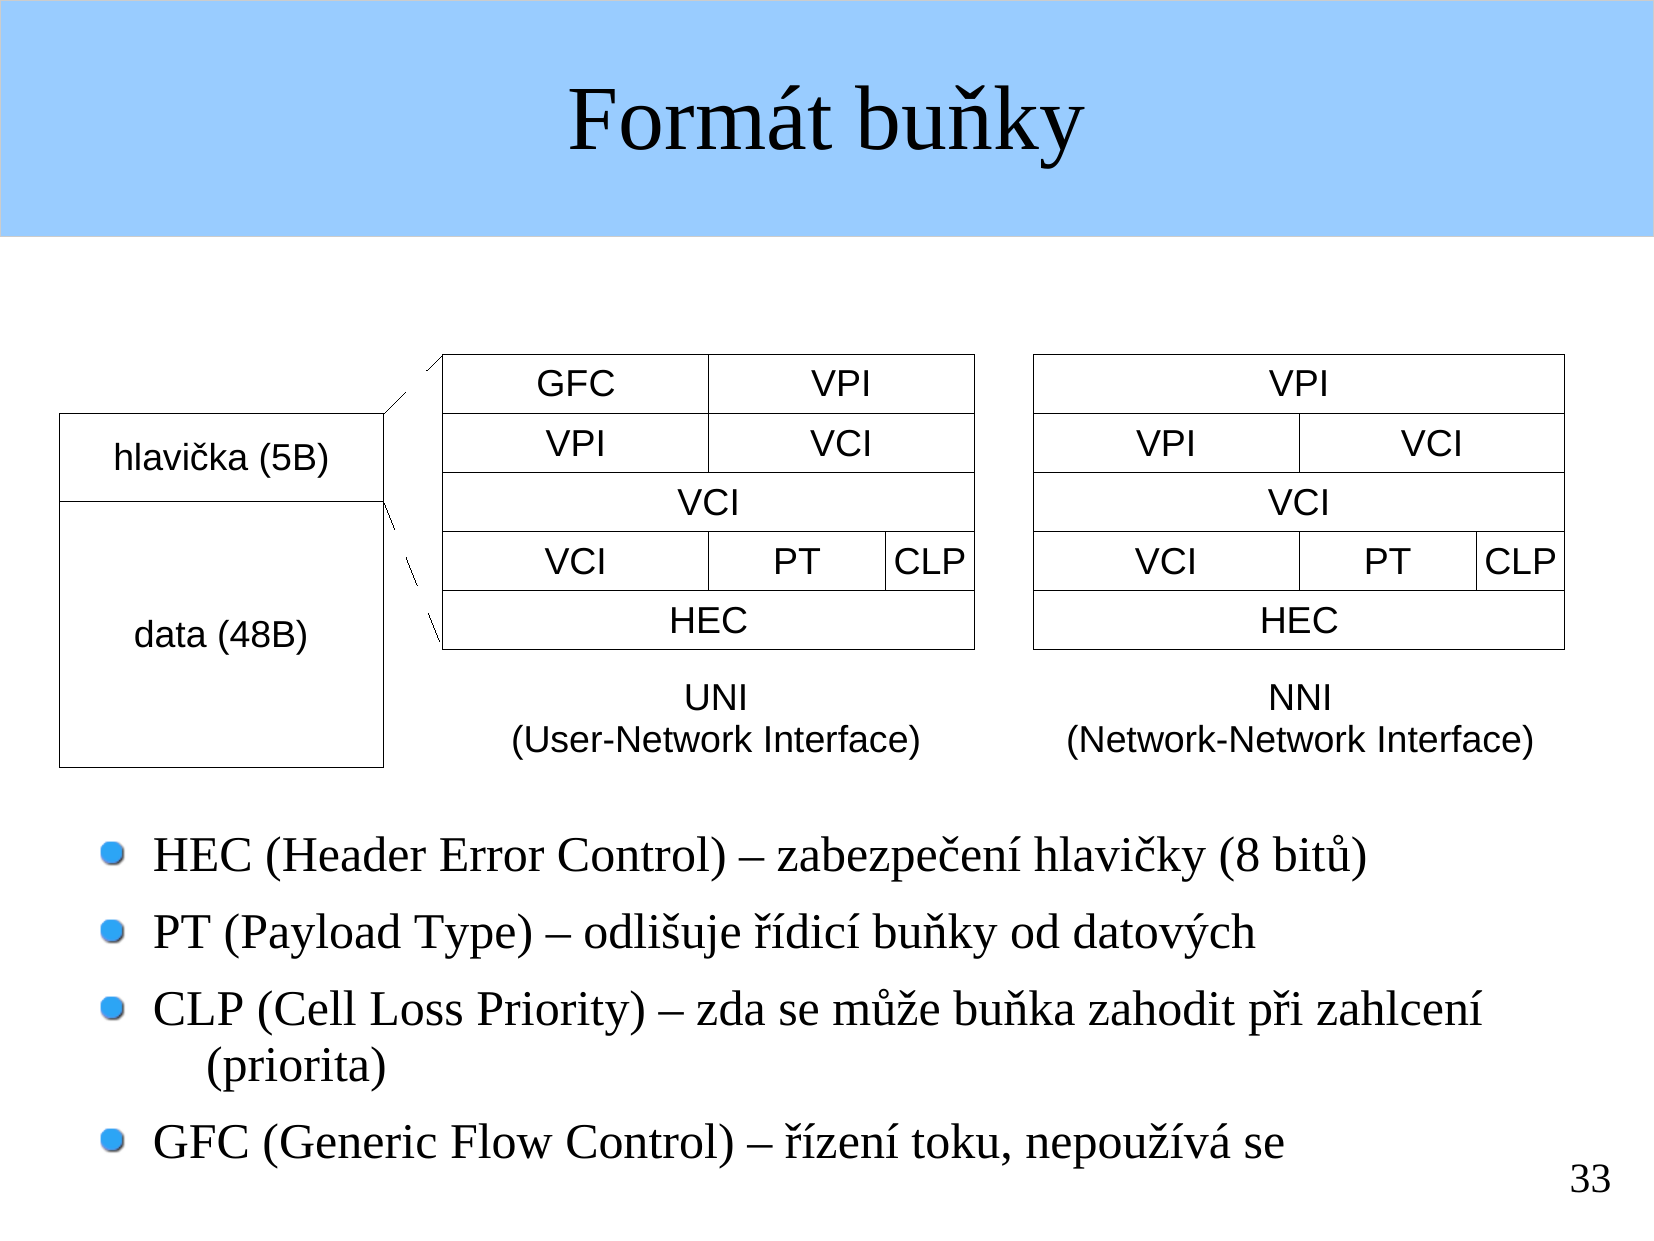

# Formát buňky
GFC
VPI
VPI
hlavička (5B)
VPI
VCI
VPI
VCI
VCI
VCI
data (48B)
VCI
PT
CLP
VCI
PT
CLP
HEC
HEC
UNI
(User-Network Interface)
NNI
(Network-Network Interface)
HEC (Header Error Control) – zabezpečení hlavičky (8 bitů)
PT (Payload Type) – odlišuje řídicí buňky od datových
CLP (Cell Loss Priority) – zda se může buňka zahodit při zahlcení (priorita)
GFC (Generic Flow Control) – řízení toku, nepoužívá se